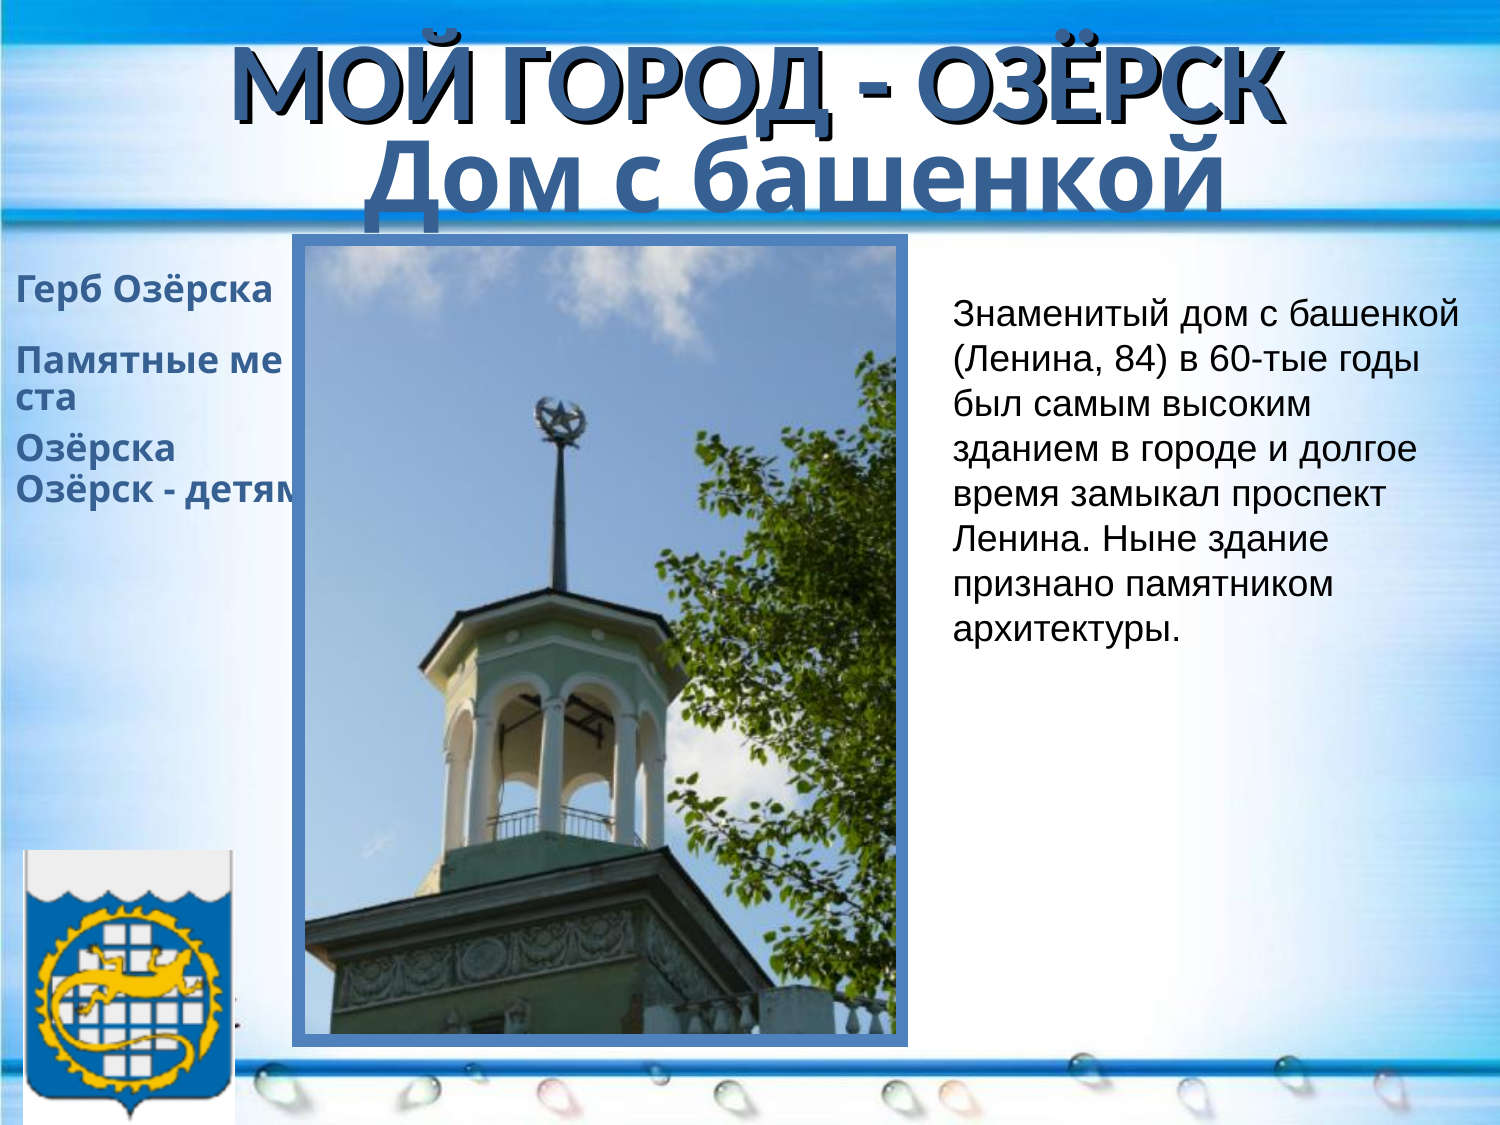

Мой город - Озёрск
Дом с башенкой
Герб Озёрска
Знаменитый дом с башенкой (Ленина, 84) в 60-тые годы был самым высоким зданием в городе и долгое время замыкал проспект Ленина. Ныне здание признано памятником архитектуры.
Памятные места
Озёрска
Озёрск - детям